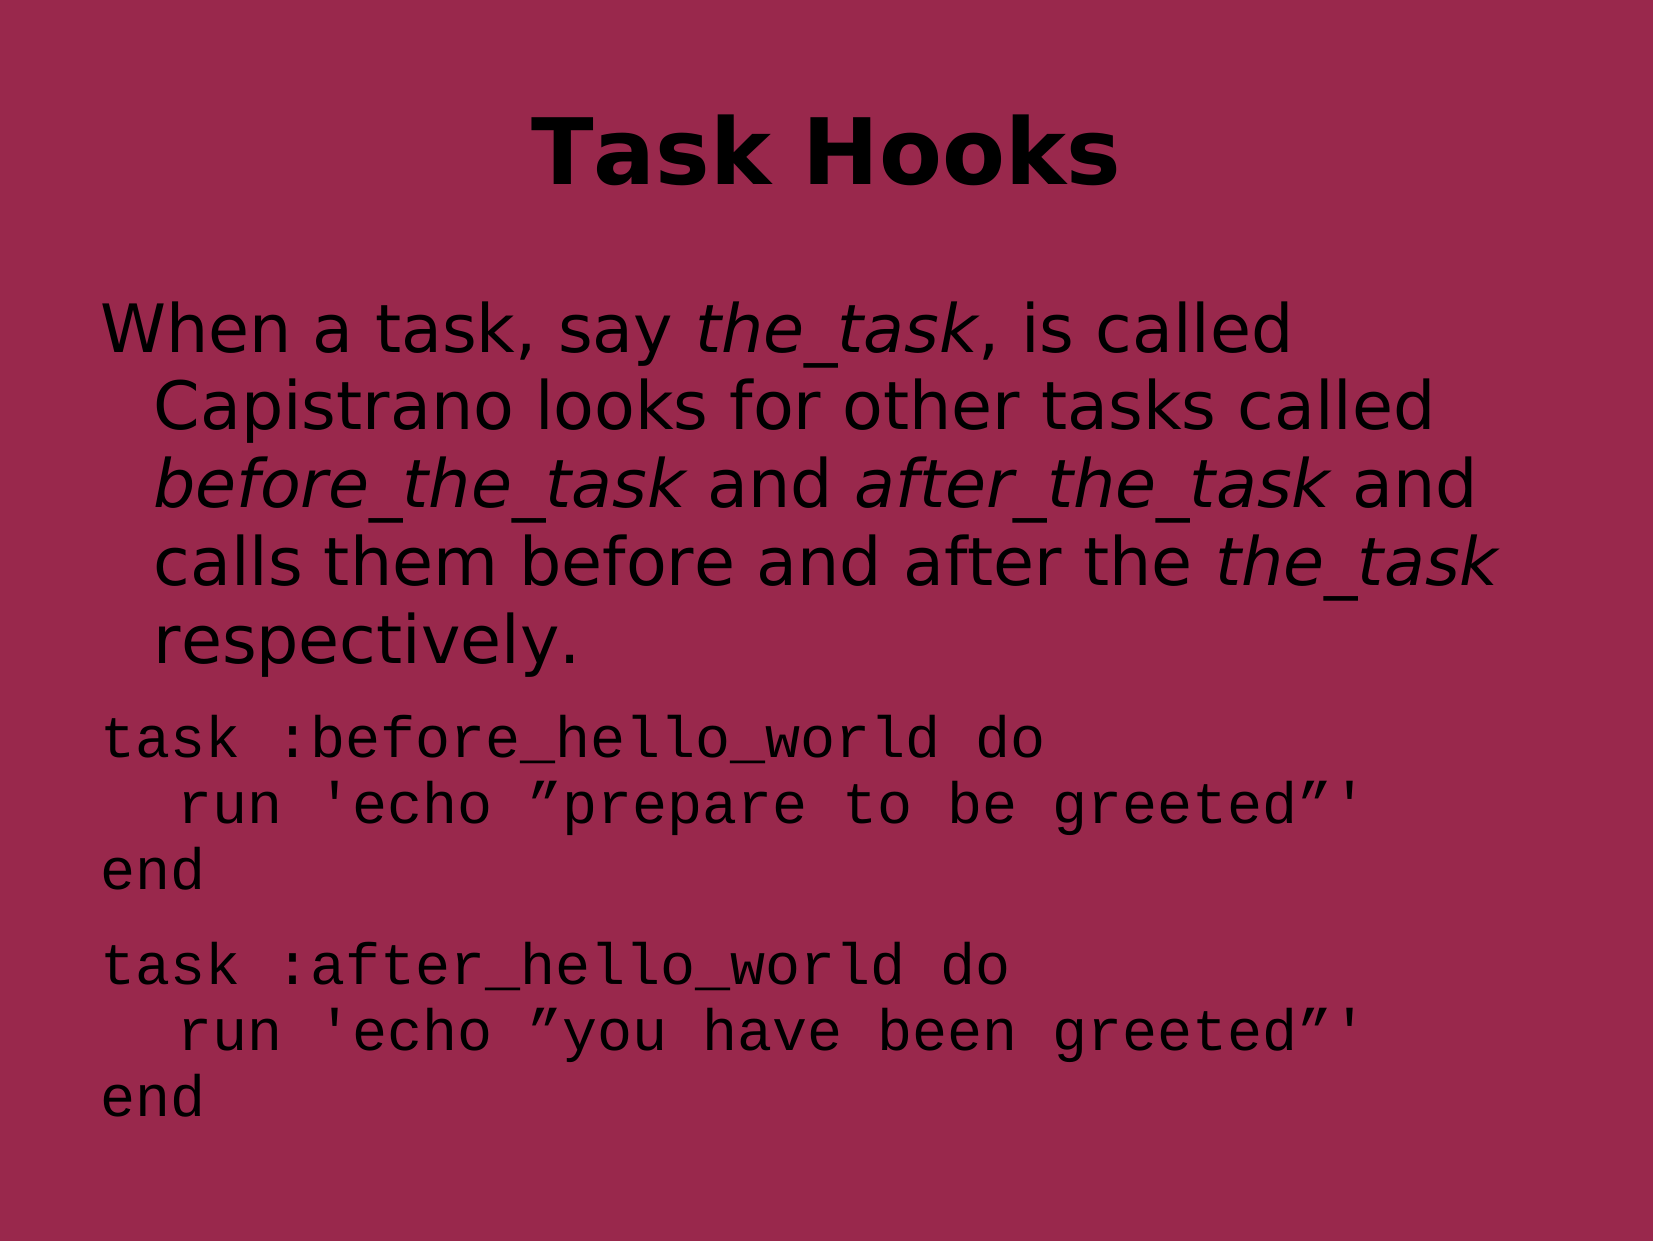

# Task Hooks
When a task, say the_task, is called Capistrano looks for other tasks called before_the_task and after_the_task and calls them before and after the the_task respectively.
task :before_hello_world do
run 'echo ”prepare to be greeted”'
end
task :after_hello_world do
run 'echo ”you have been greeted”'
end